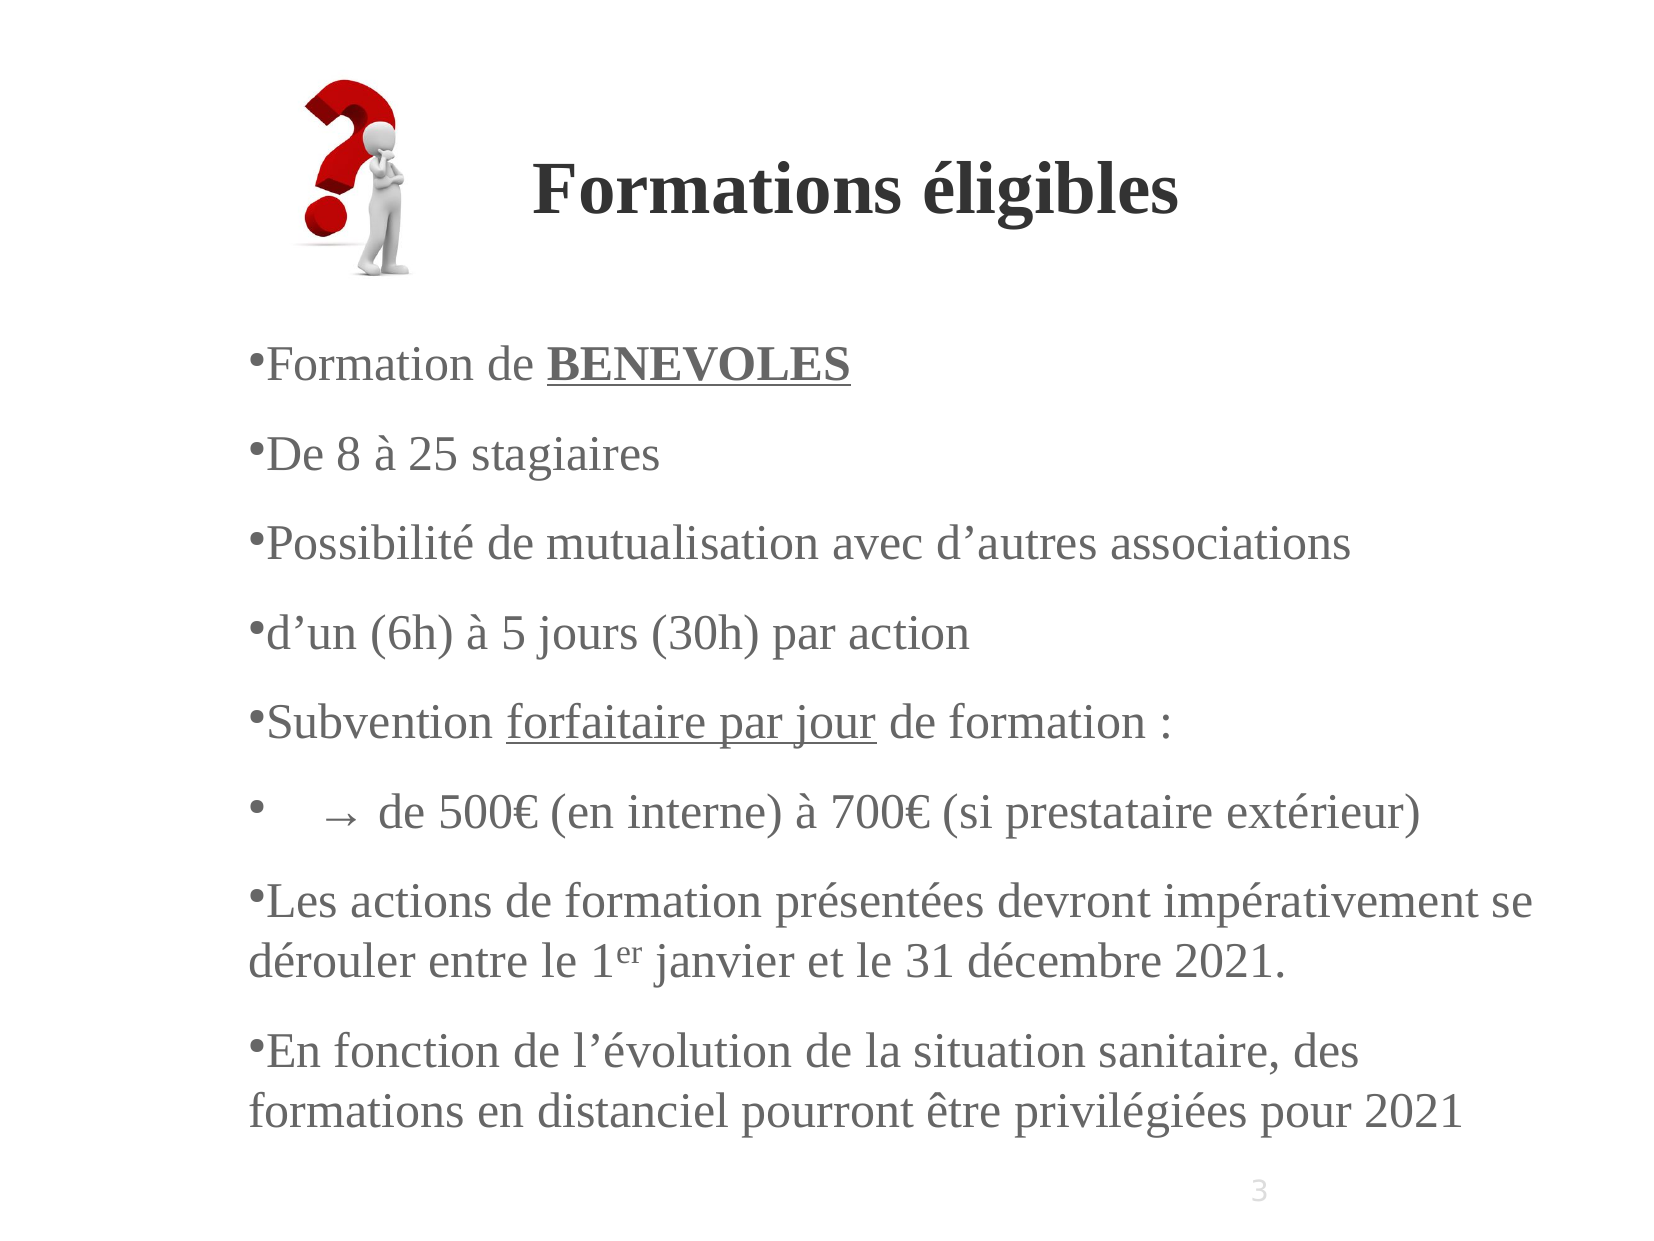

# Formations éligibles
Formation de BENEVOLES
De 8 à 25 stagiaires
Possibilité de mutualisation avec d’autres associations
d’un (6h) à 5 jours (30h) par action
Subvention forfaitaire par jour de formation :
 → de 500€ (en interne) à 700€ (si prestataire extérieur)
Les actions de formation présentées devront impérativement se dérouler entre le 1er janvier et le 31 décembre 2021.
En fonction de l’évolution de la situation sanitaire, des formations en distanciel pourront être privilégiées pour 2021